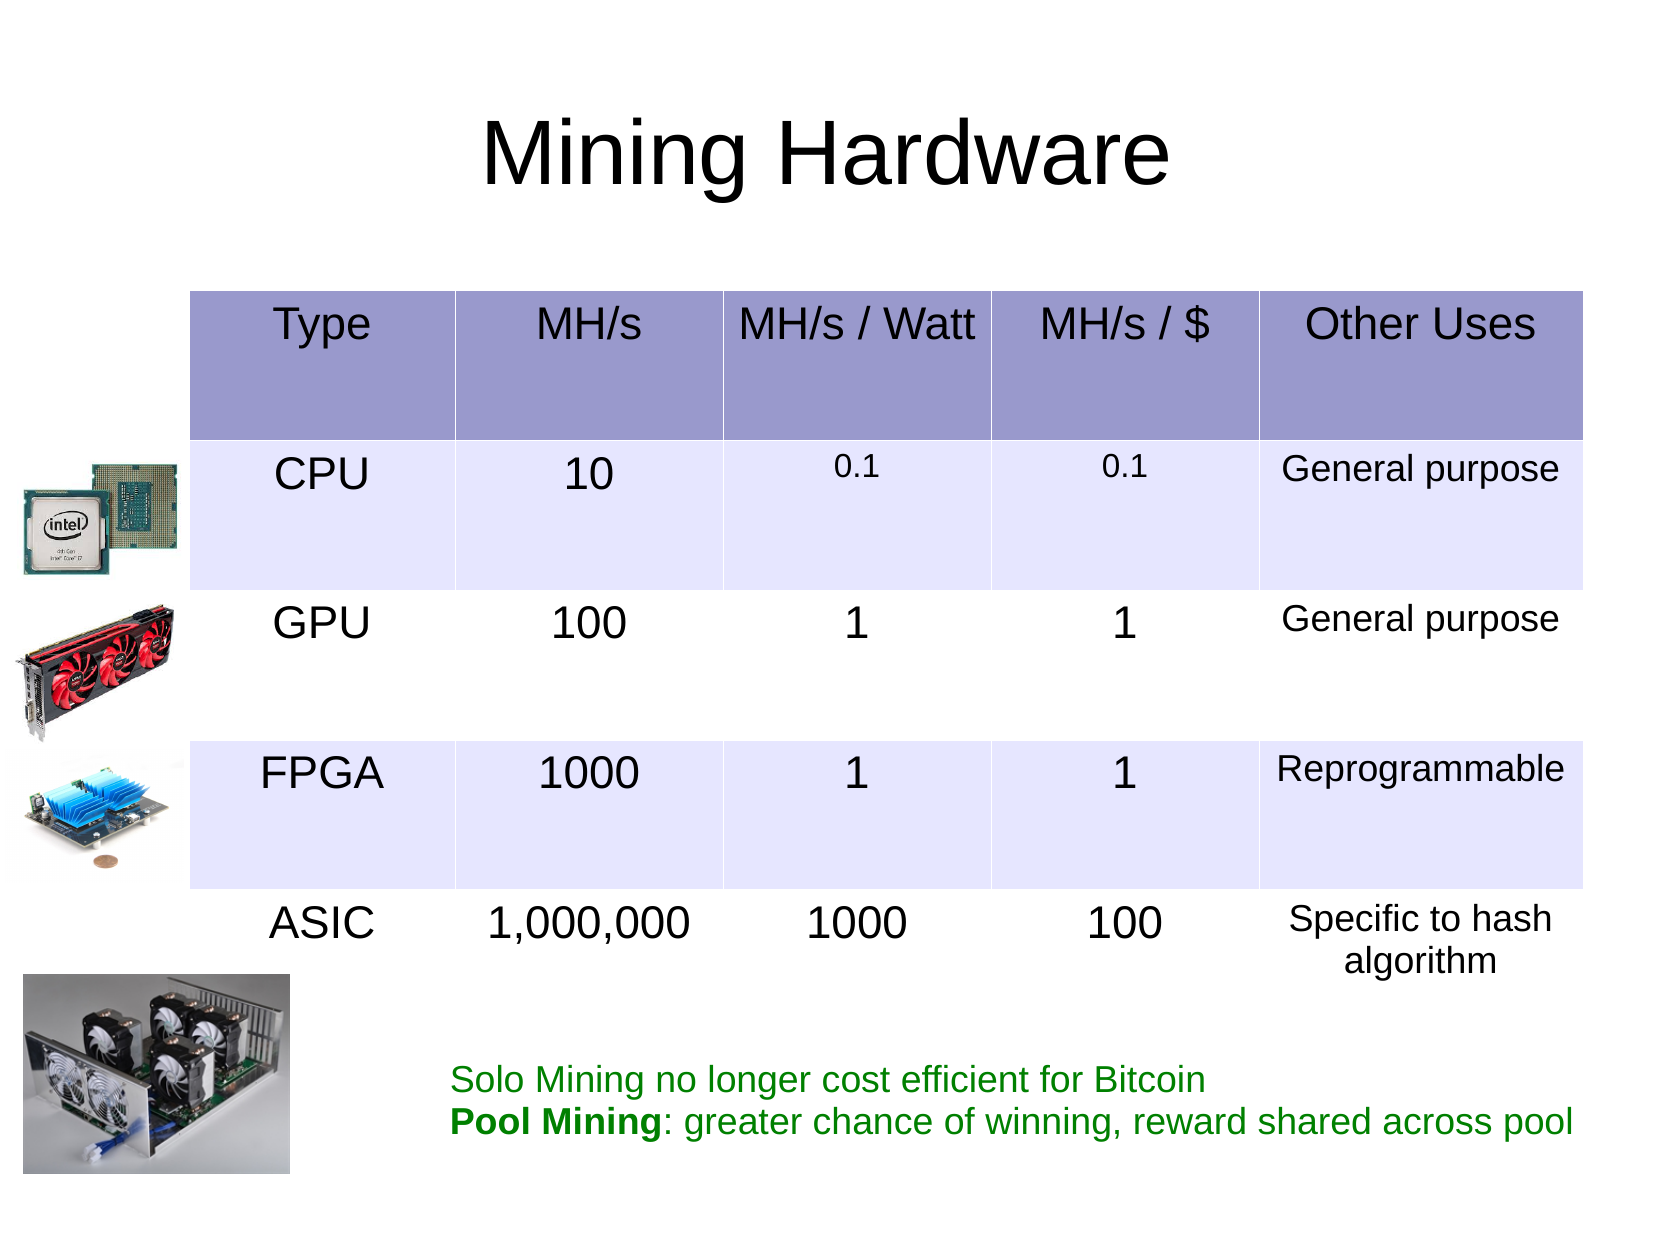

# Mining Hardware
| Type | MH/s | MH/s / Watt | MH/s / $ | Other Uses |
| --- | --- | --- | --- | --- |
| CPU | 10 | 0.1 | 0.1 | General purpose |
| GPU | 100 | 1 | 1 | General purpose |
| FPGA | 1000 | 1 | 1 | Reprogrammable |
| ASIC | 1,000,000 | 1000 | 100 | Specific to hash algorithm |
Solo Mining no longer cost efficient for Bitcoin
Pool Mining: greater chance of winning, reward shared across pool